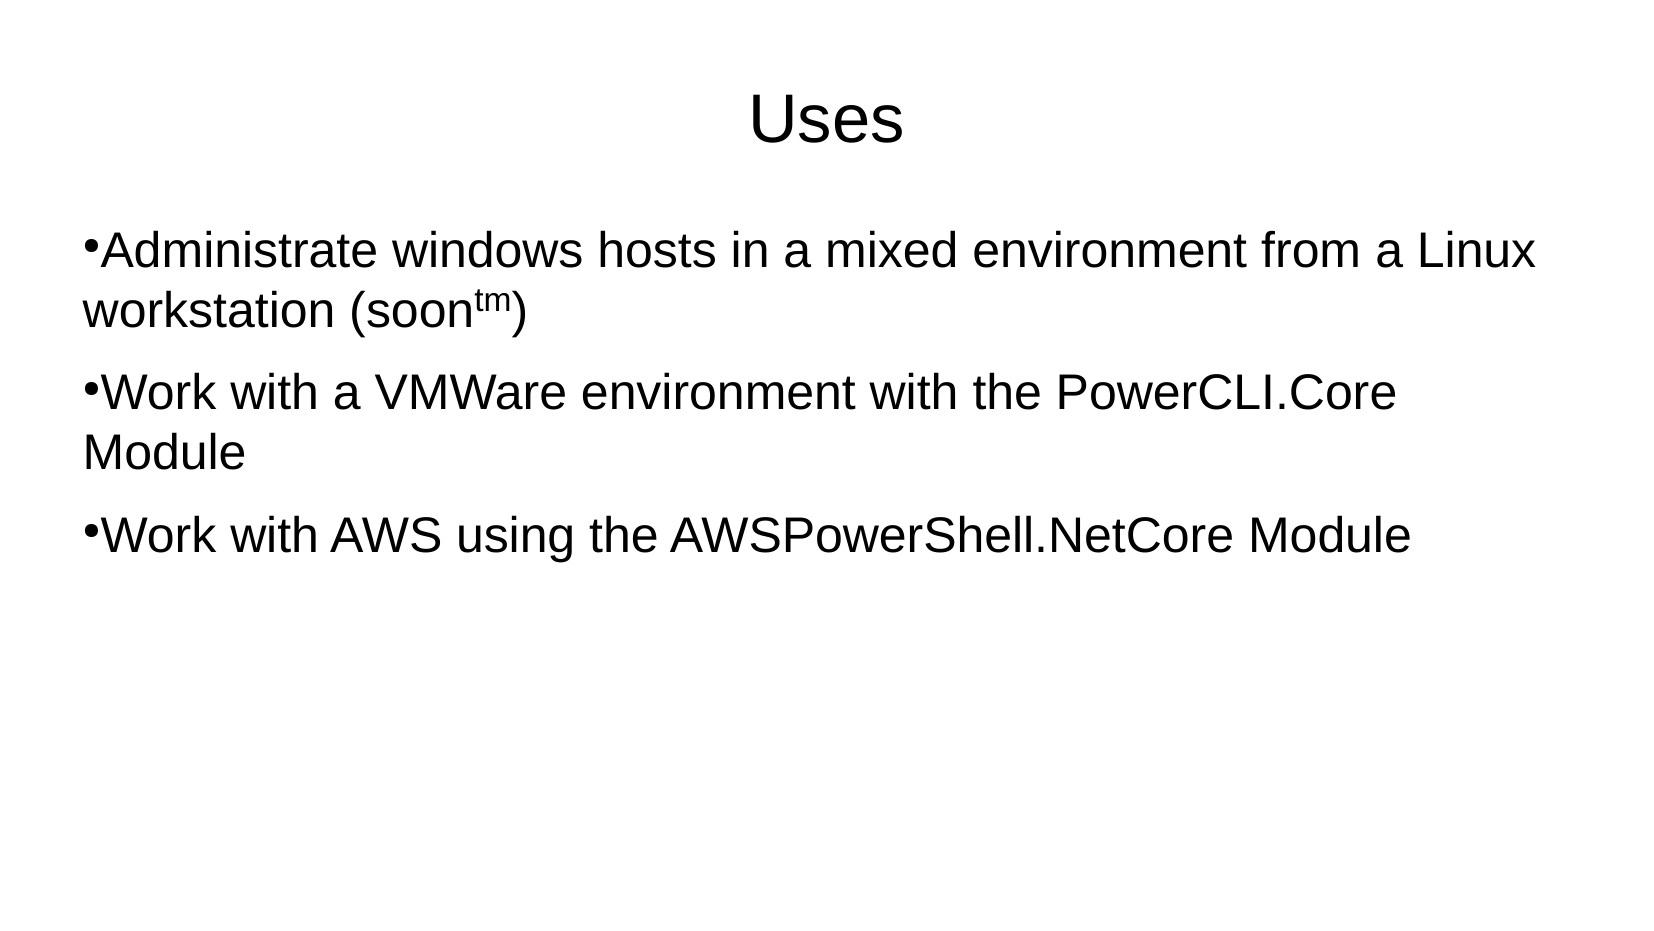

# Uses
Administrate windows hosts in a mixed environment from a Linux workstation (soontm)
Work with a VMWare environment with the PowerCLI.Core Module
Work with AWS using the AWSPowerShell.NetCore Module